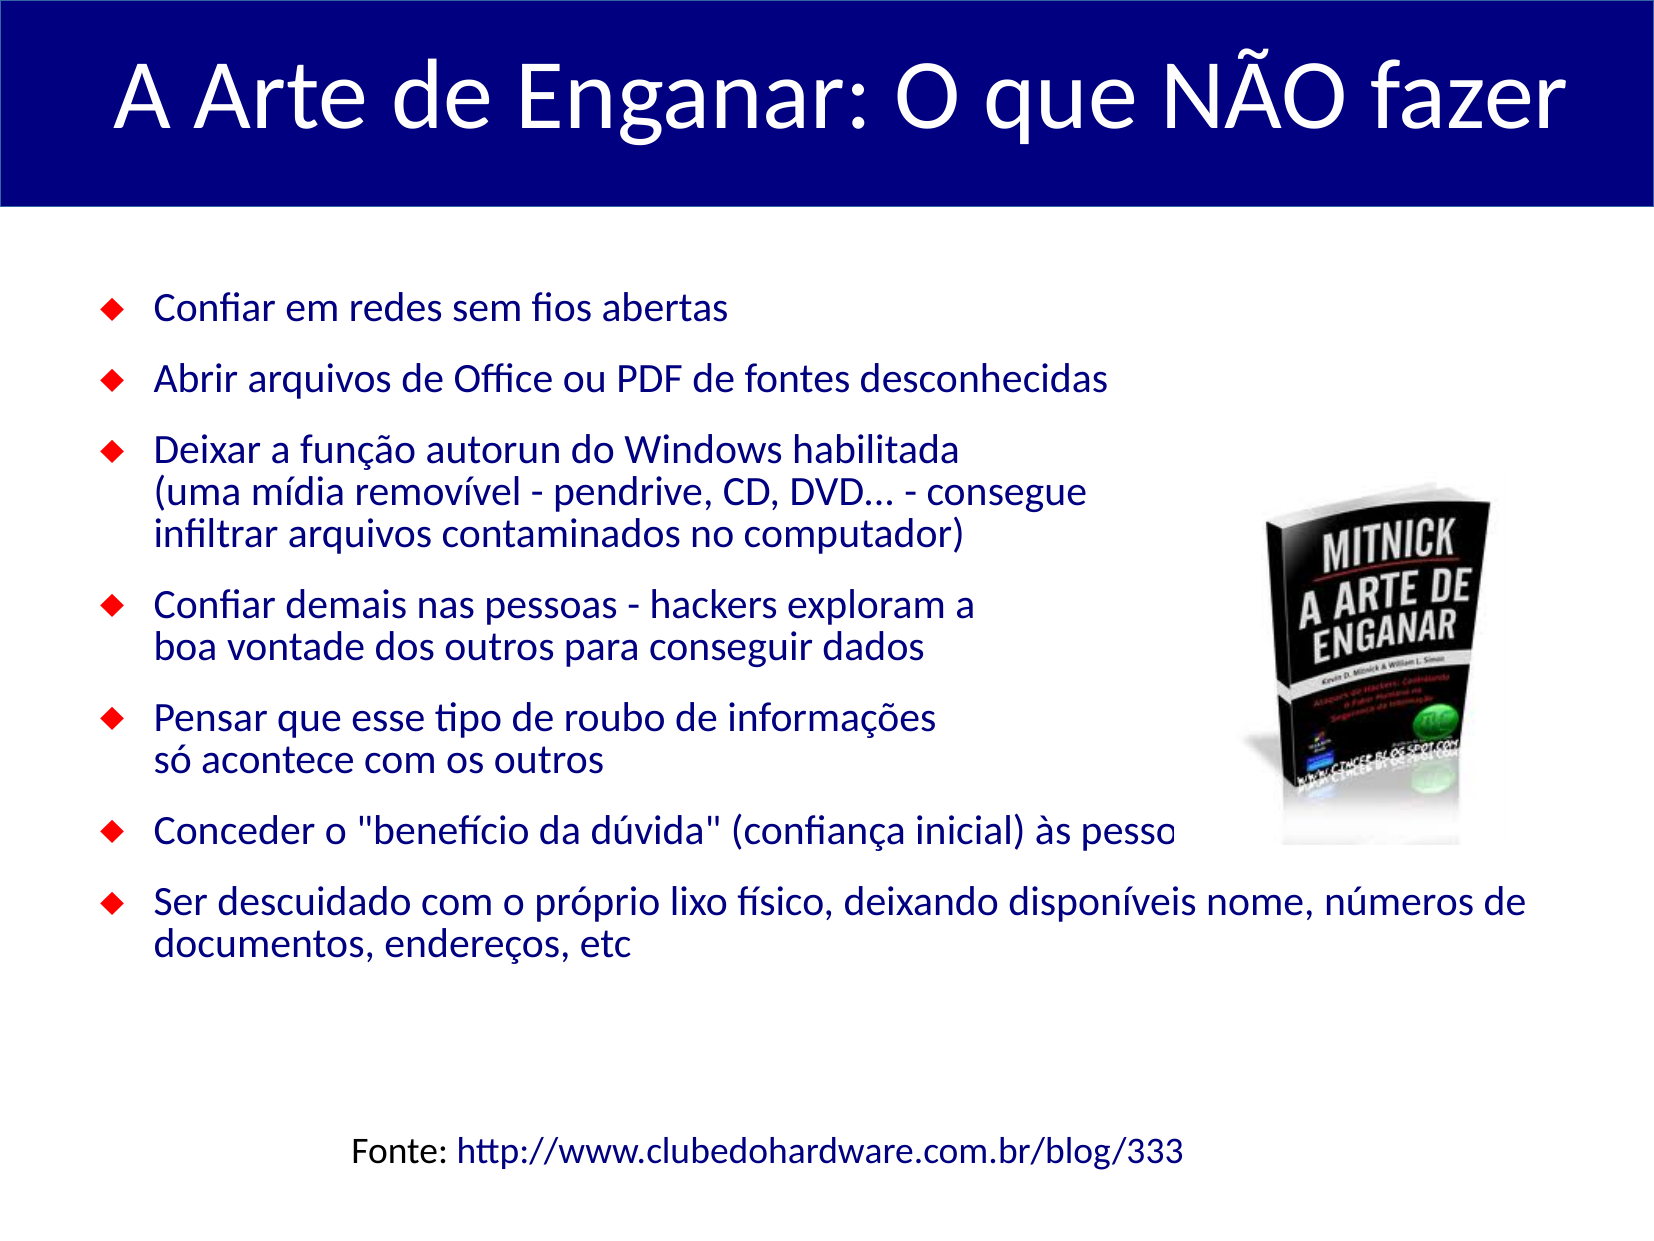

# A Arte de Enganar: O que NÃO fazer
Confiar em redes sem fios abertas
Abrir arquivos de Office ou PDF de fontes desconhecidas
Deixar a função autorun do Windows habilitada
(uma mídia removível - pendrive, CD, DVD... - consegue
infiltrar arquivos contaminados no computador)
Confiar demais nas pessoas - hackers exploram a
boa vontade dos outros para conseguir dados
Pensar que esse tipo de roubo de informações
só acontece com os outros
Conceder o "benefício da dúvida" (confiança inicial) às pessoas
Ser descuidado com o próprio lixo físico, deixando disponíveis nome, números de documentos, endereços, etc
Fonte: http://www.clubedohardware.com.br/blog/333